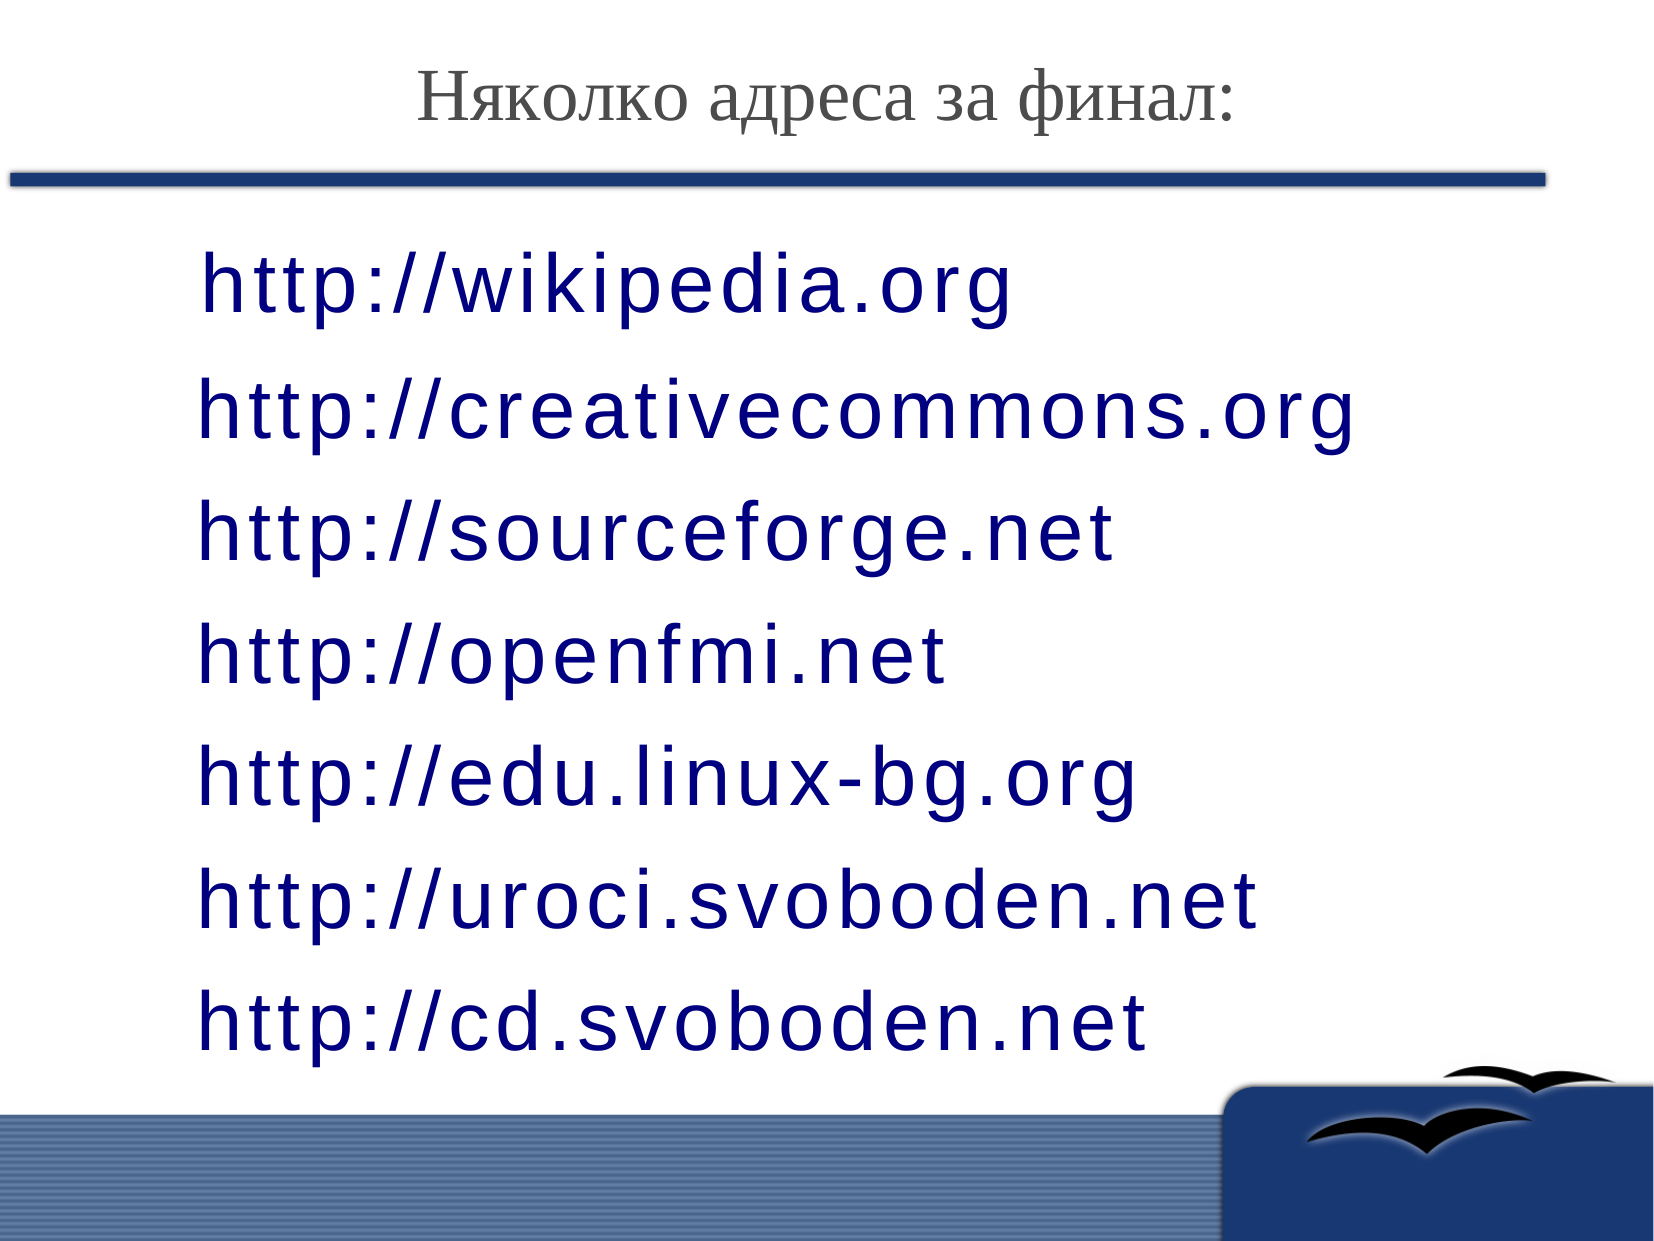

# Няколко адреса за финал:
 http://wikipedia.org
 http://creativecommons.org
 http://sourceforge.net
 http://openfmi.net
 http://edu.linux-bg.org
 http://uroci.svoboden.net
 http://cd.svoboden.net